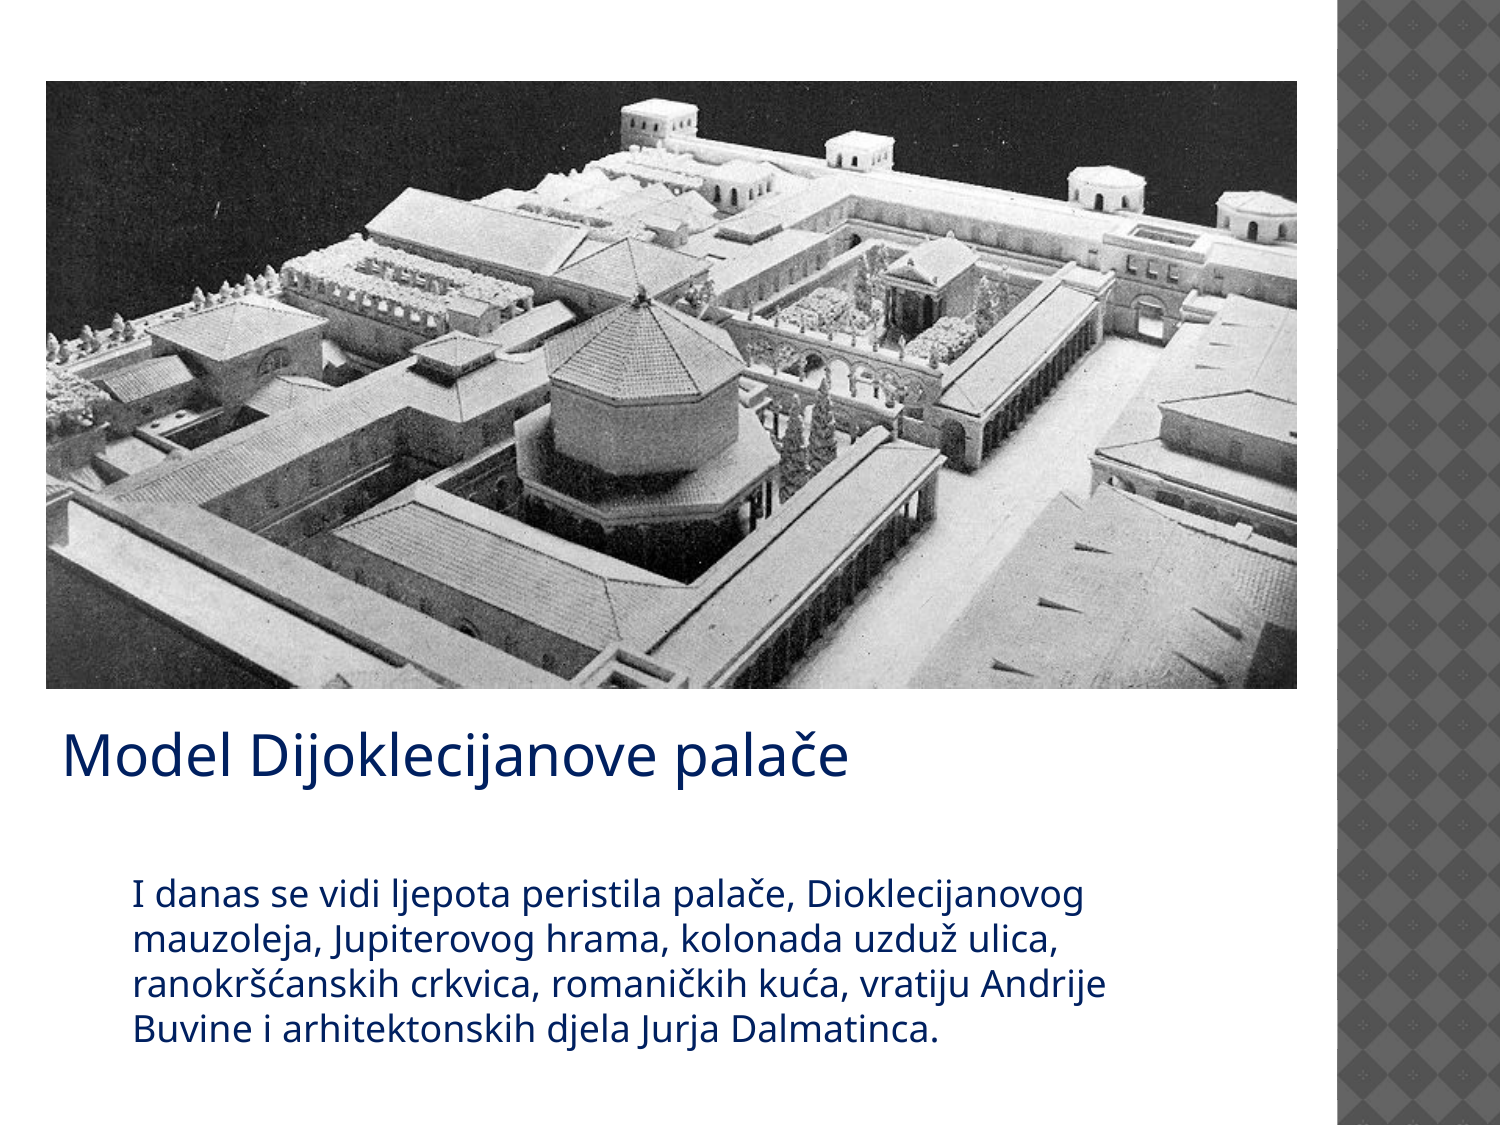

Model Dijoklecijanove palače
I danas se vidi ljepota peristila palače, Dioklecijanovog mauzoleja, Jupiterovog hrama, kolonada uzduž ulica, ranokršćanskih crkvica, romaničkih kuća, vratiju Andrije Buvine i arhitektonskih djela Jurja Dalmatinca.